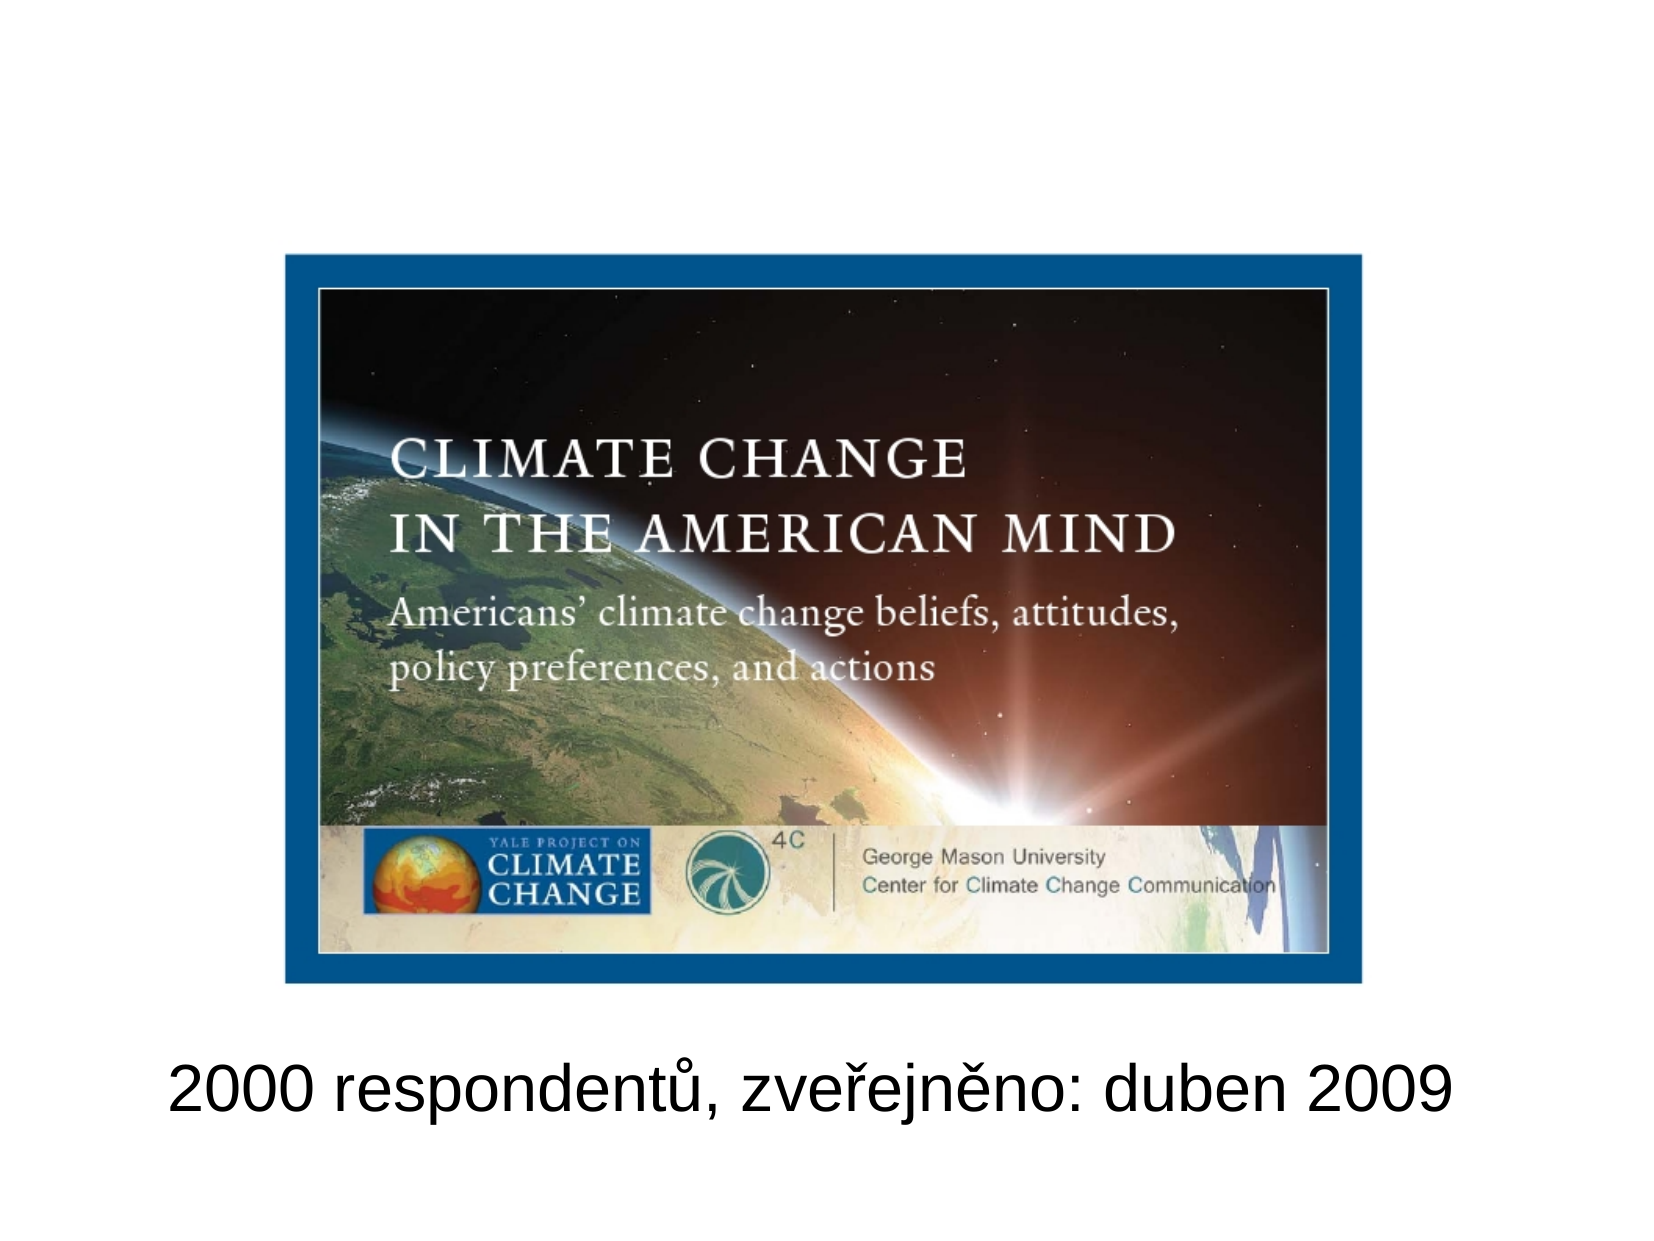

# Klimatická gramotnost
2000 respondentů, zveřejněno: duben 2009